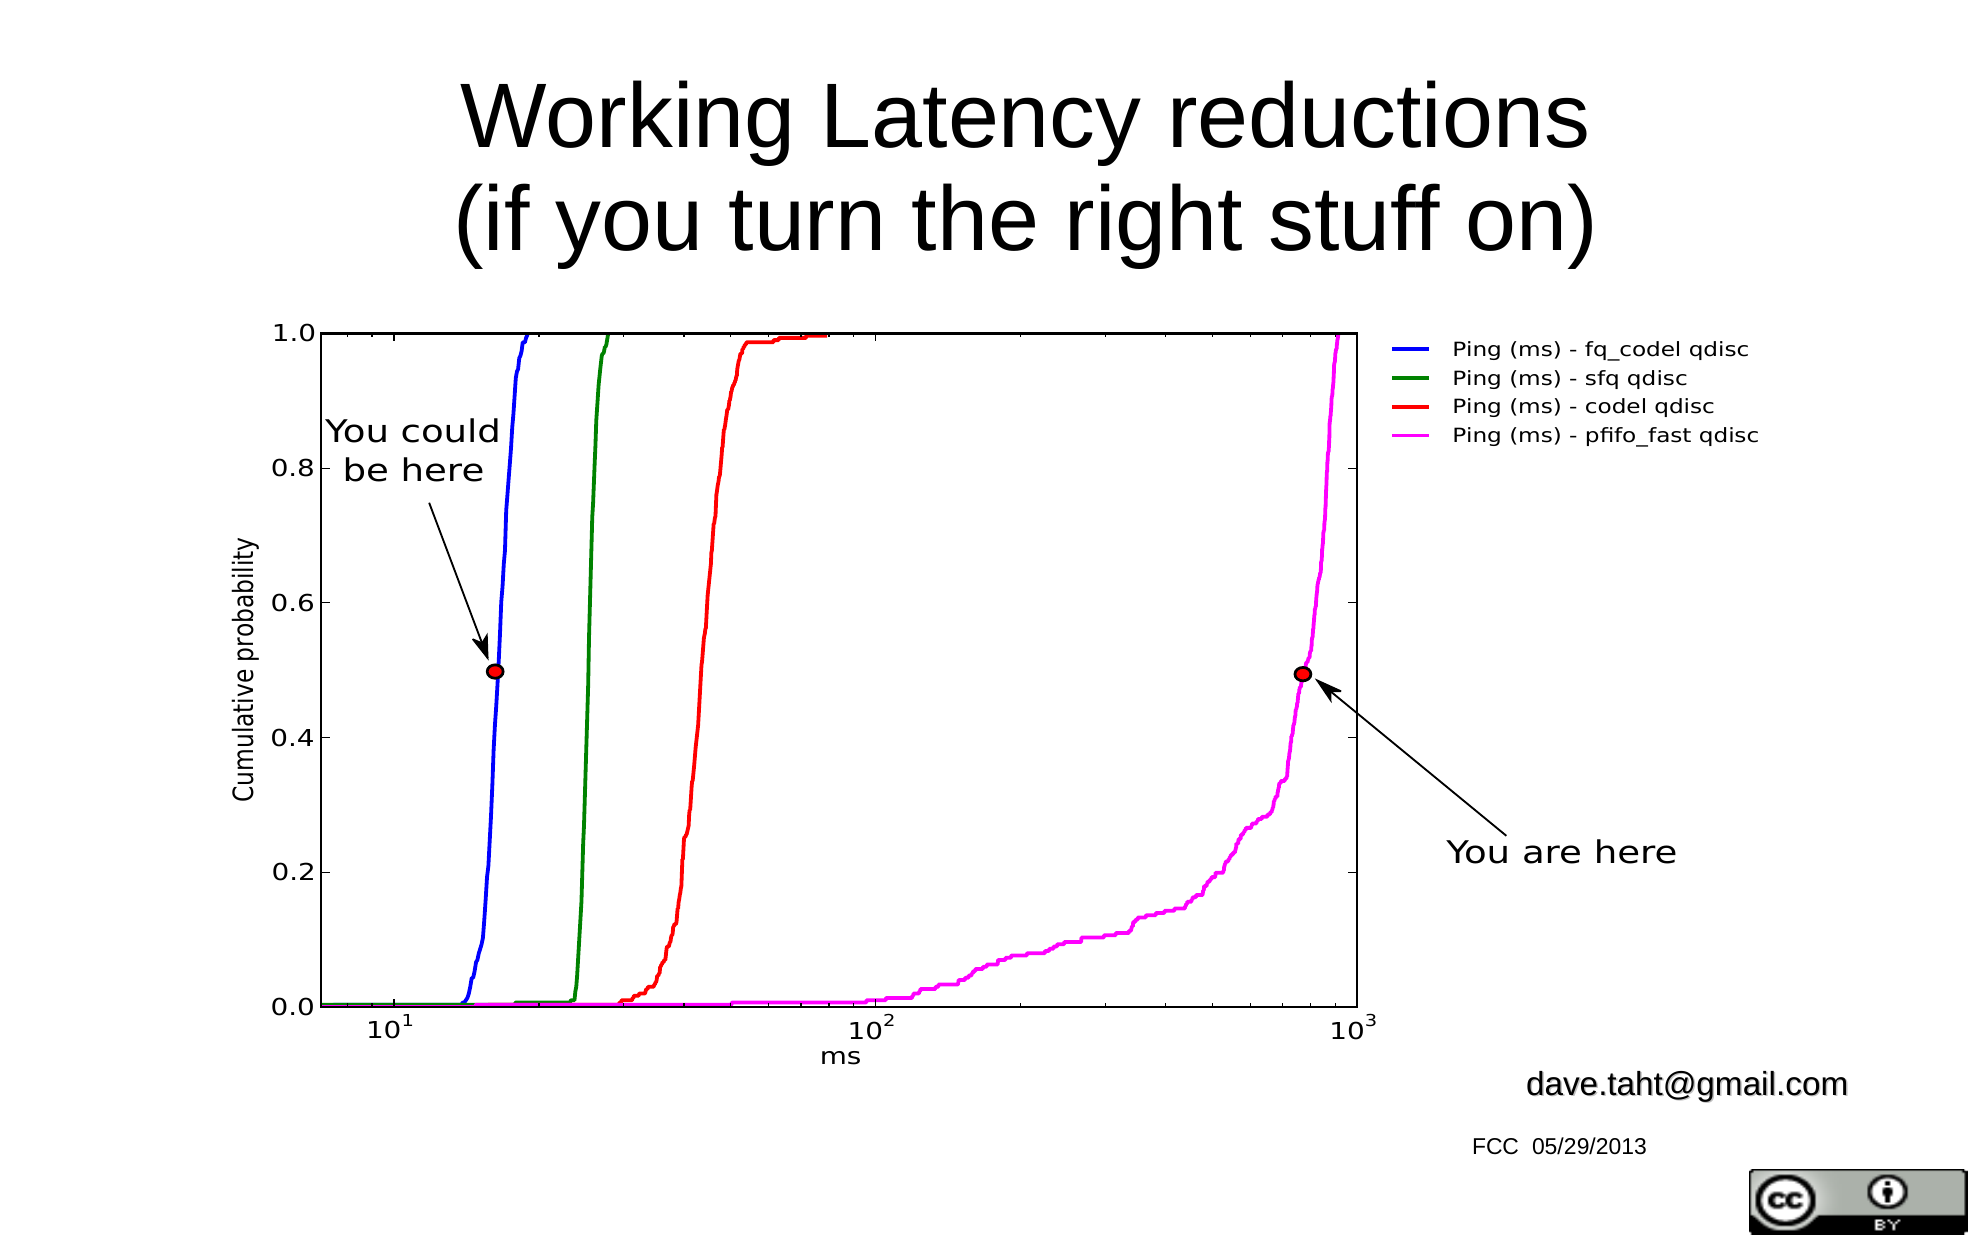

# Working Latency reductions (if you turn the right stuff on)
dave.taht@gmail.com
FCC 05/29/2013